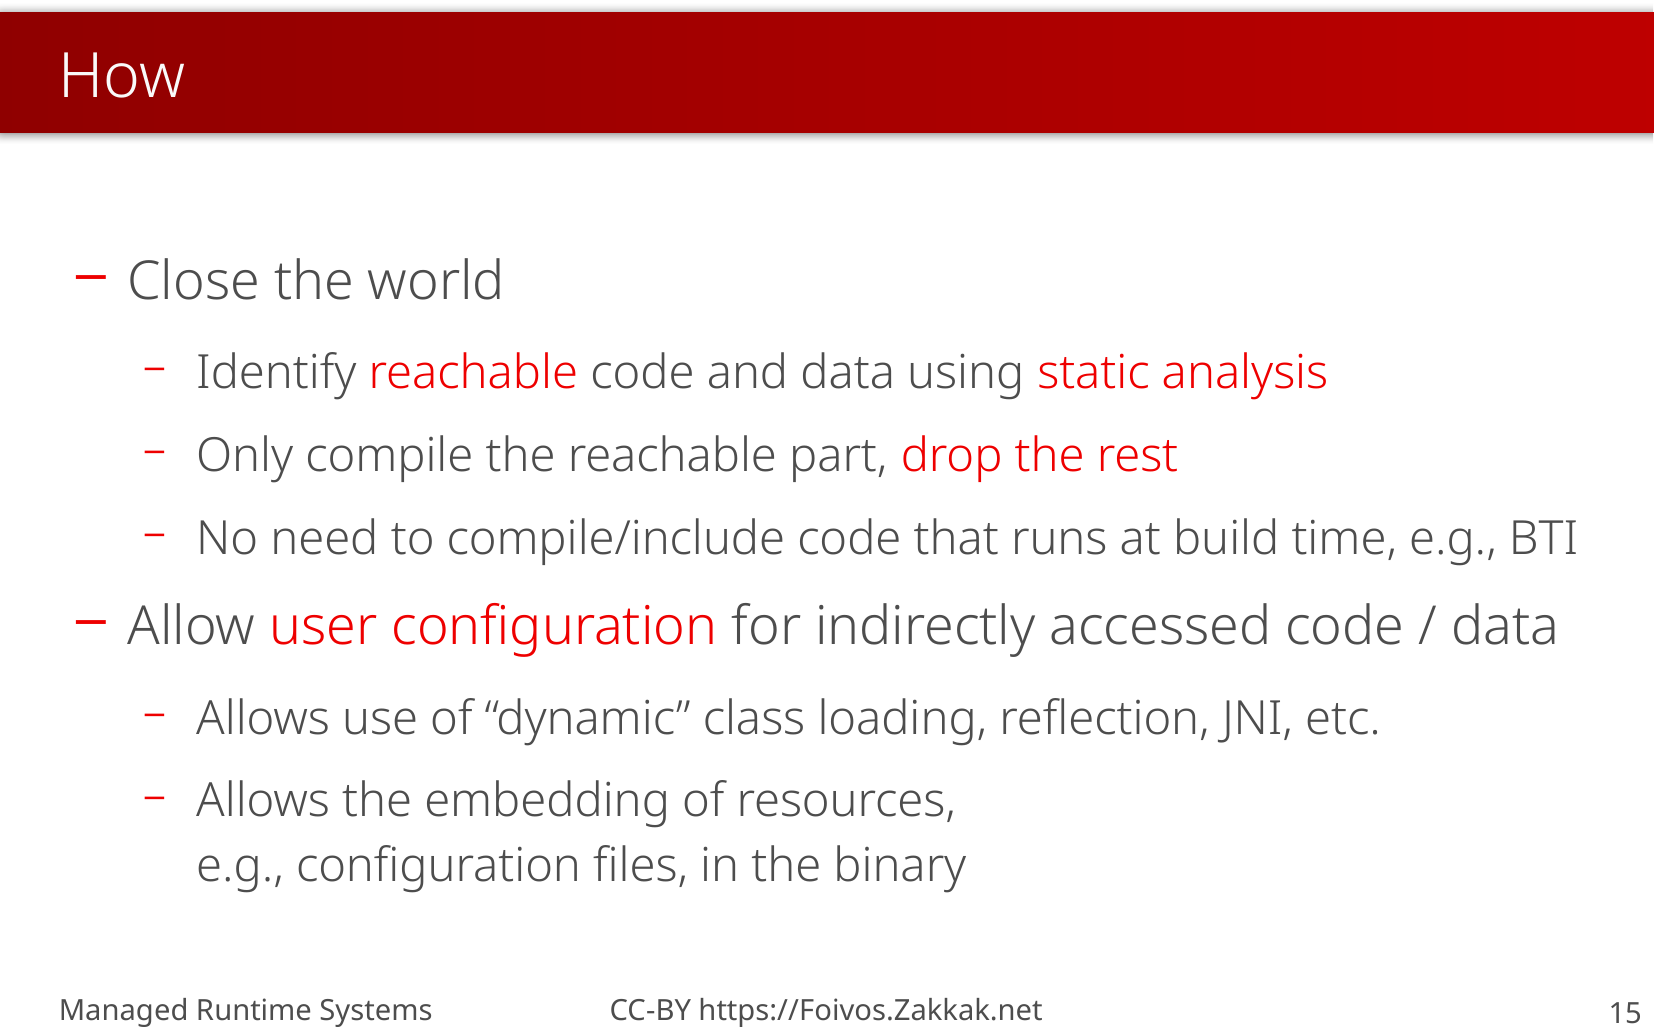

# How
Close the world
Identify reachable code and data using static analysis
Only compile the reachable part, drop the rest
No need to compile/include code that runs at build time, e.g., BTI
Allow user configuration for indirectly accessed code / data
Allows use of “dynamic” class loading, reflection, JNI, etc.
Allows the embedding of resources,
e.g., configuration files, in the binary
Managed Runtime Systems
CC-BY https://Foivos.Zakkak.net
15